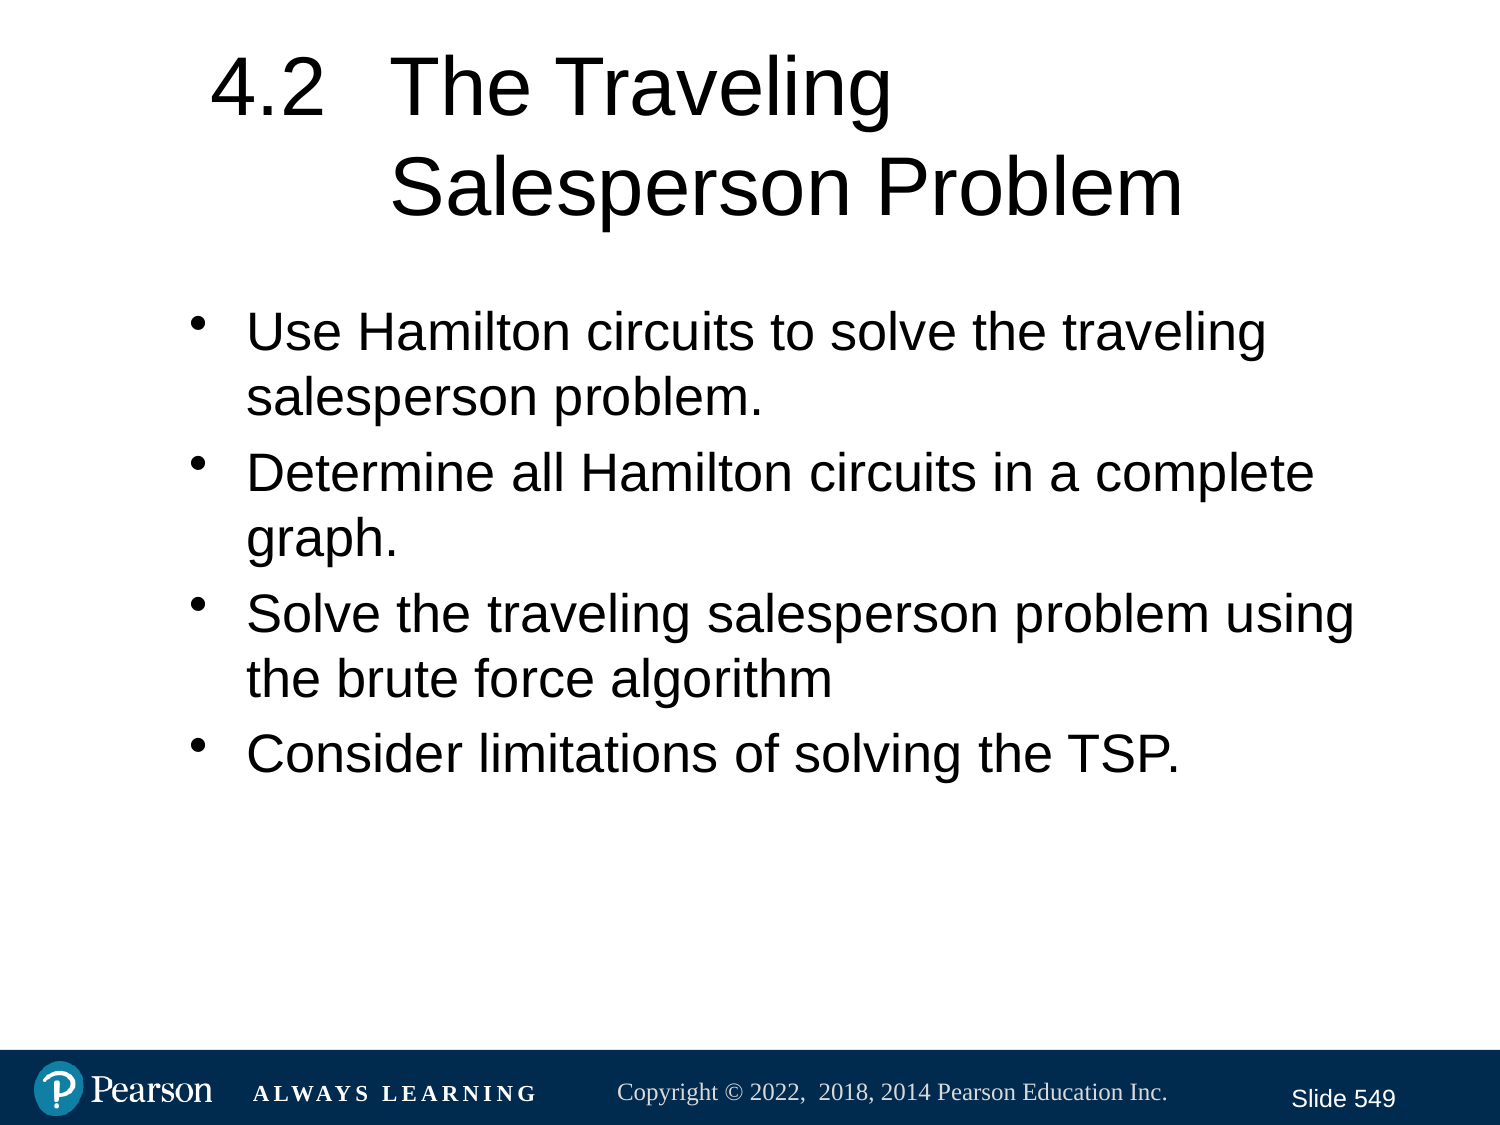

4.2
# The Traveling Salesperson Problem
Use Hamilton circuits to solve the traveling salesperson problem.
Determine all Hamilton circuits in a complete graph.
Solve the traveling salesperson problem using the brute force algorithm
Consider limitations of solving the TSP.